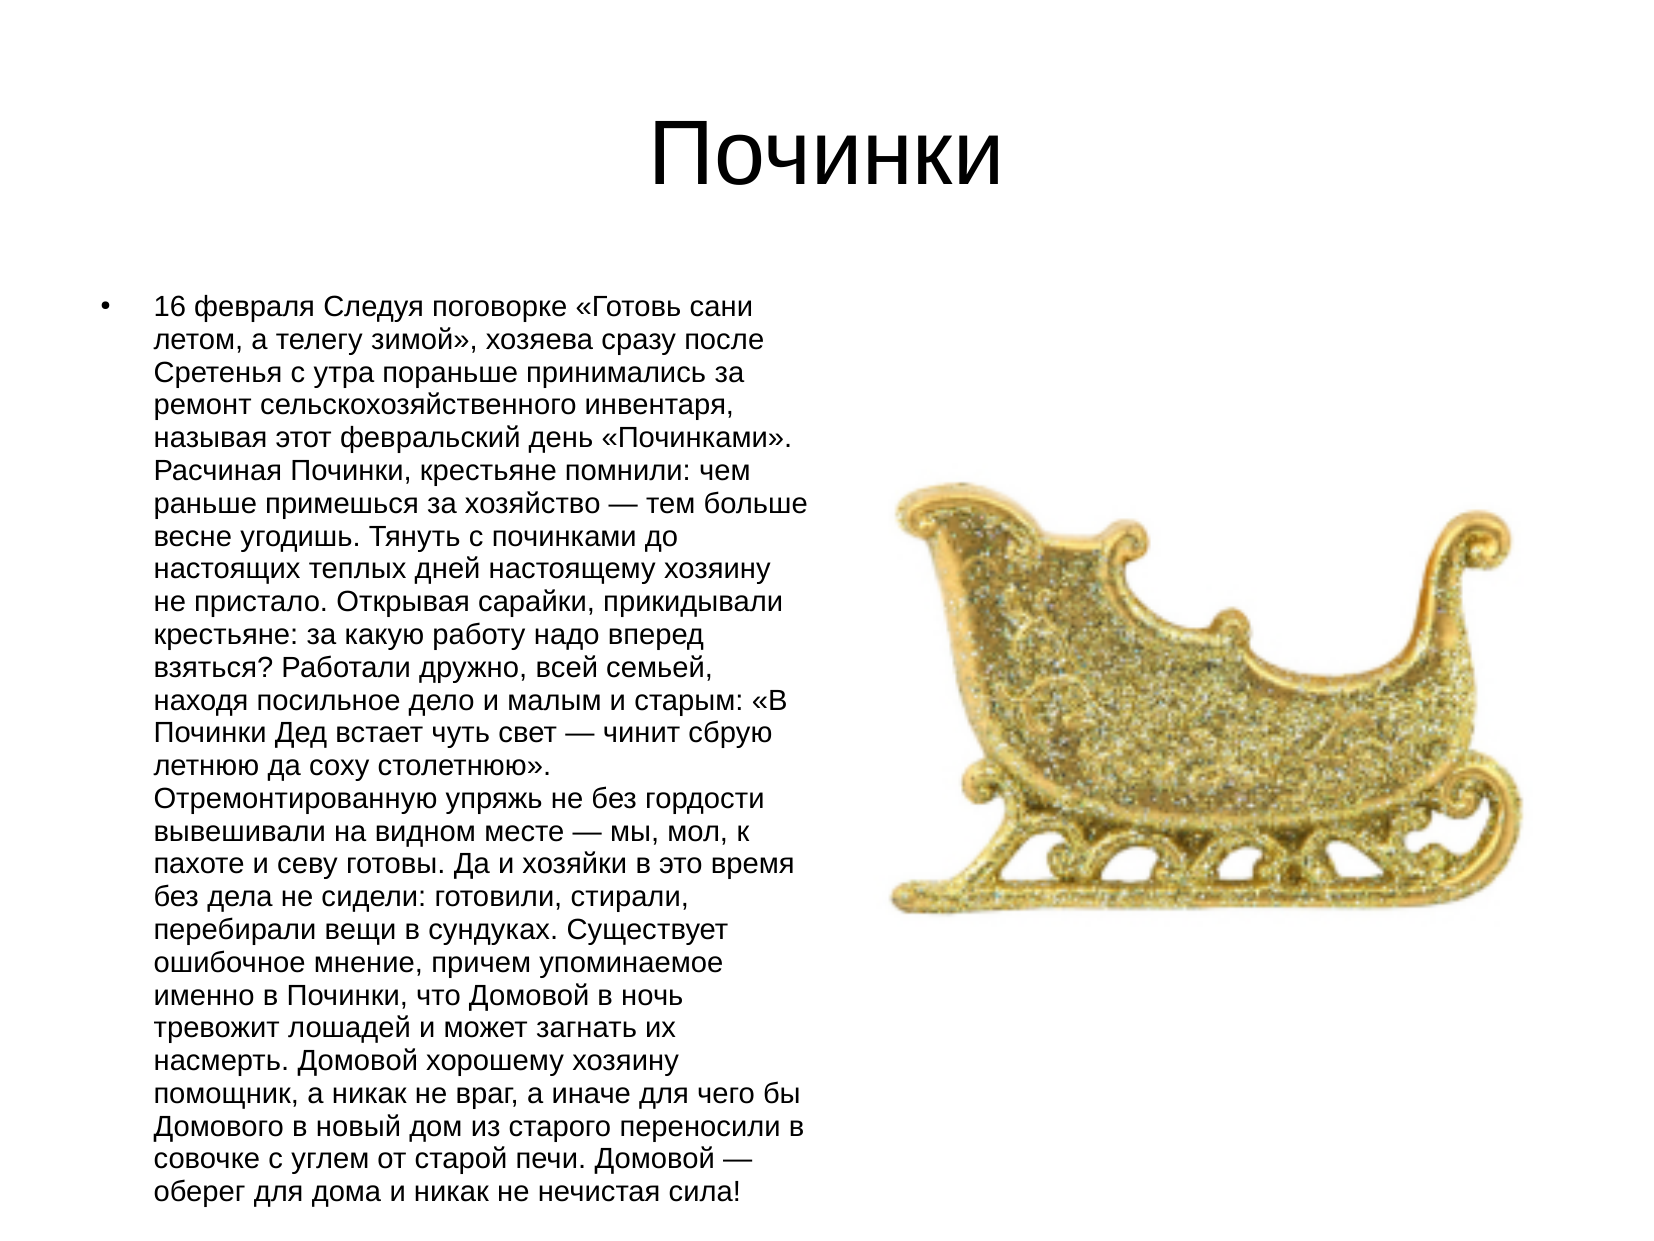

# Починки
16 февраля Следуя поговорке «Готовь сани летом, а телегу зимой», хозяева сразу после Сретенья с утра пораньше принимались за ремонт сельскохозяйственного инвентаря, называя этот февральский день «Починками». Расчиная Починки, крестьяне помнили: чем раньше примешься за хозяйство — тем больше весне угодишь. Тянуть с починками до настоящих теплых дней настоящему хозяину не пристало. Открывая сарайки, прикидывали крестьяне: за какую работу надо вперед взяться? Работали дружно, всей семьей, находя посильное дело и малым и старым: «В Починки Дед встает чуть свет — чинит сбрую летнюю да соху столетнюю». Отремонтированную упряжь не без гордости вывешивали на видном месте — мы, мол, к пахоте и севу готовы. Да и хозяйки в это время без дела не сидели: готовили, стирали, перебирали вещи в сундуках. Существует ошибочное мнение, причем упоминаемое именно в Починки, что Домовой в ночь тревожит лошадей и может загнать их насмерть. Домовой хорошему хозяину помощник, а никак не враг, а иначе для чего бы Домового в новый дом из старого переносили в совочке с углем от старой печи. Домовой — оберег для дома и никак не нечистая сила!